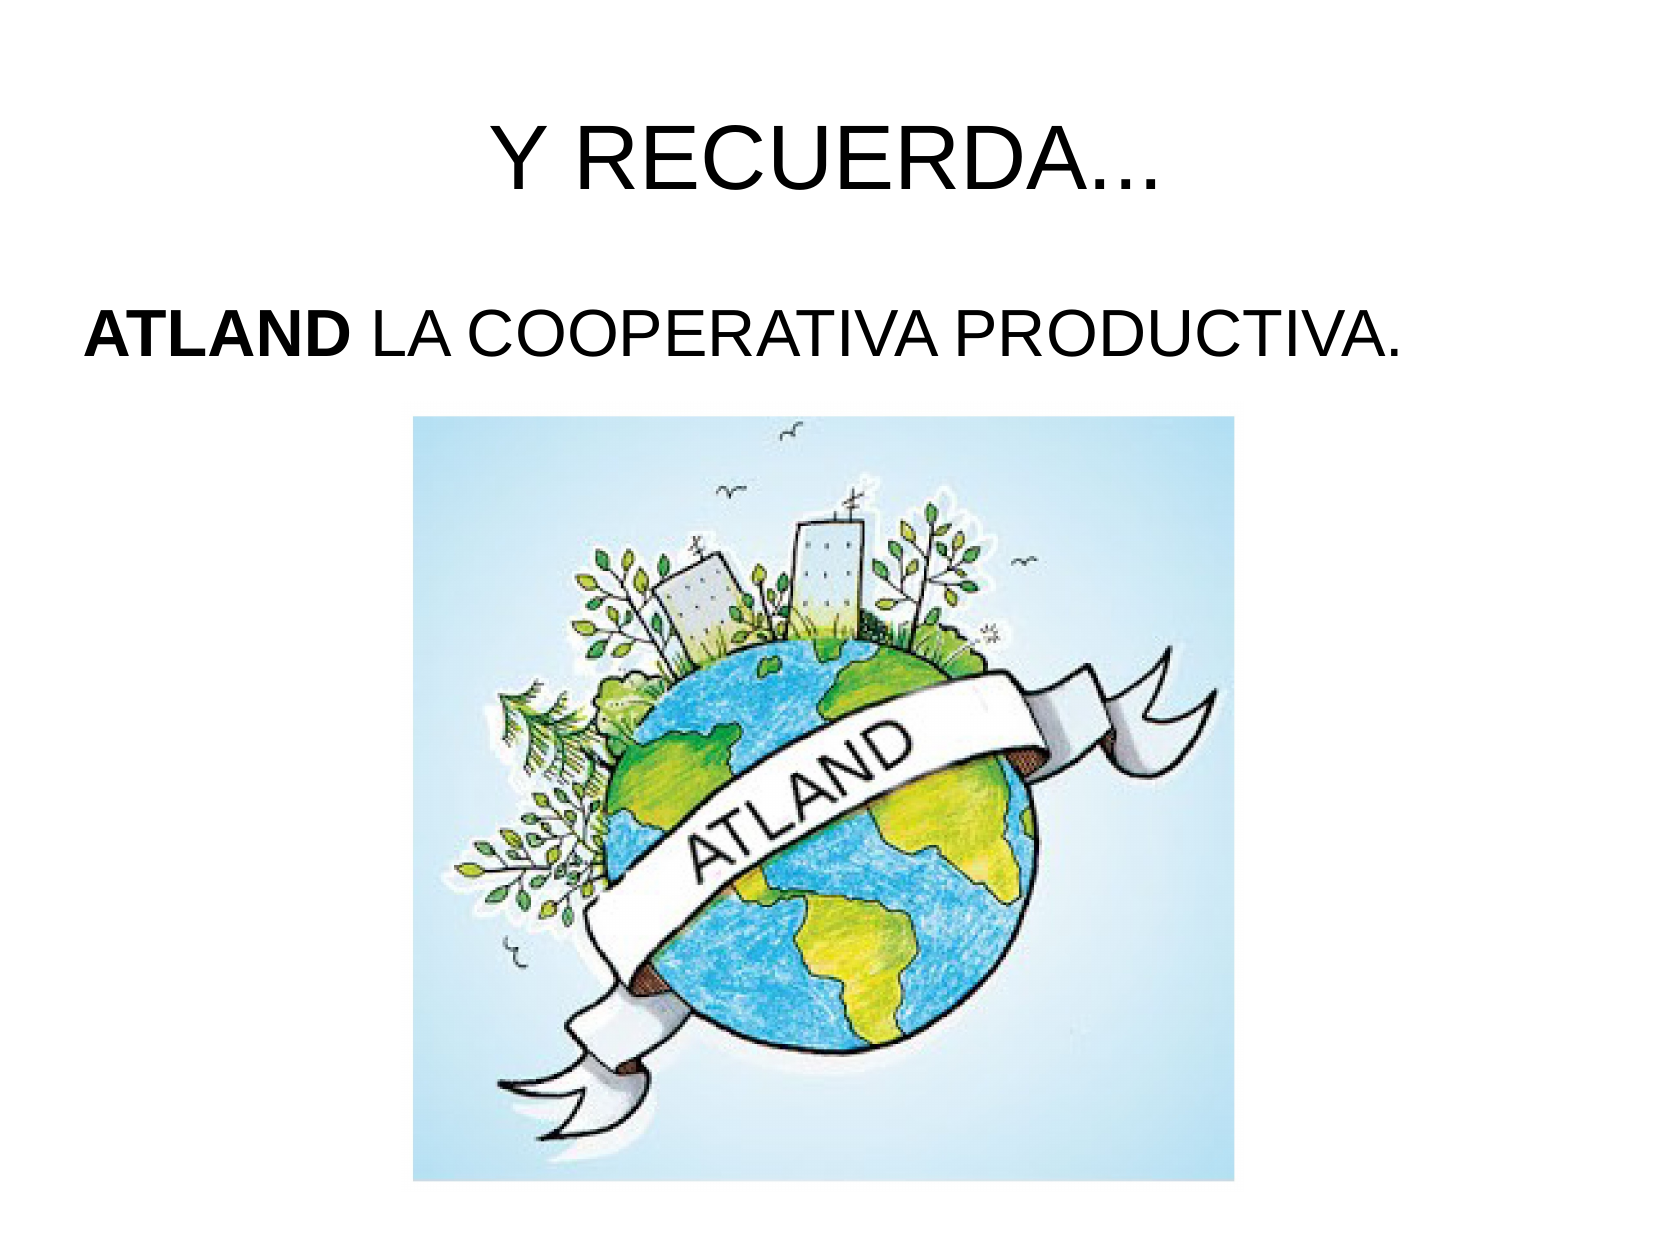

# Y RECUERDA...
ATLAND LA COOPERATIVA PRODUCTIVA.